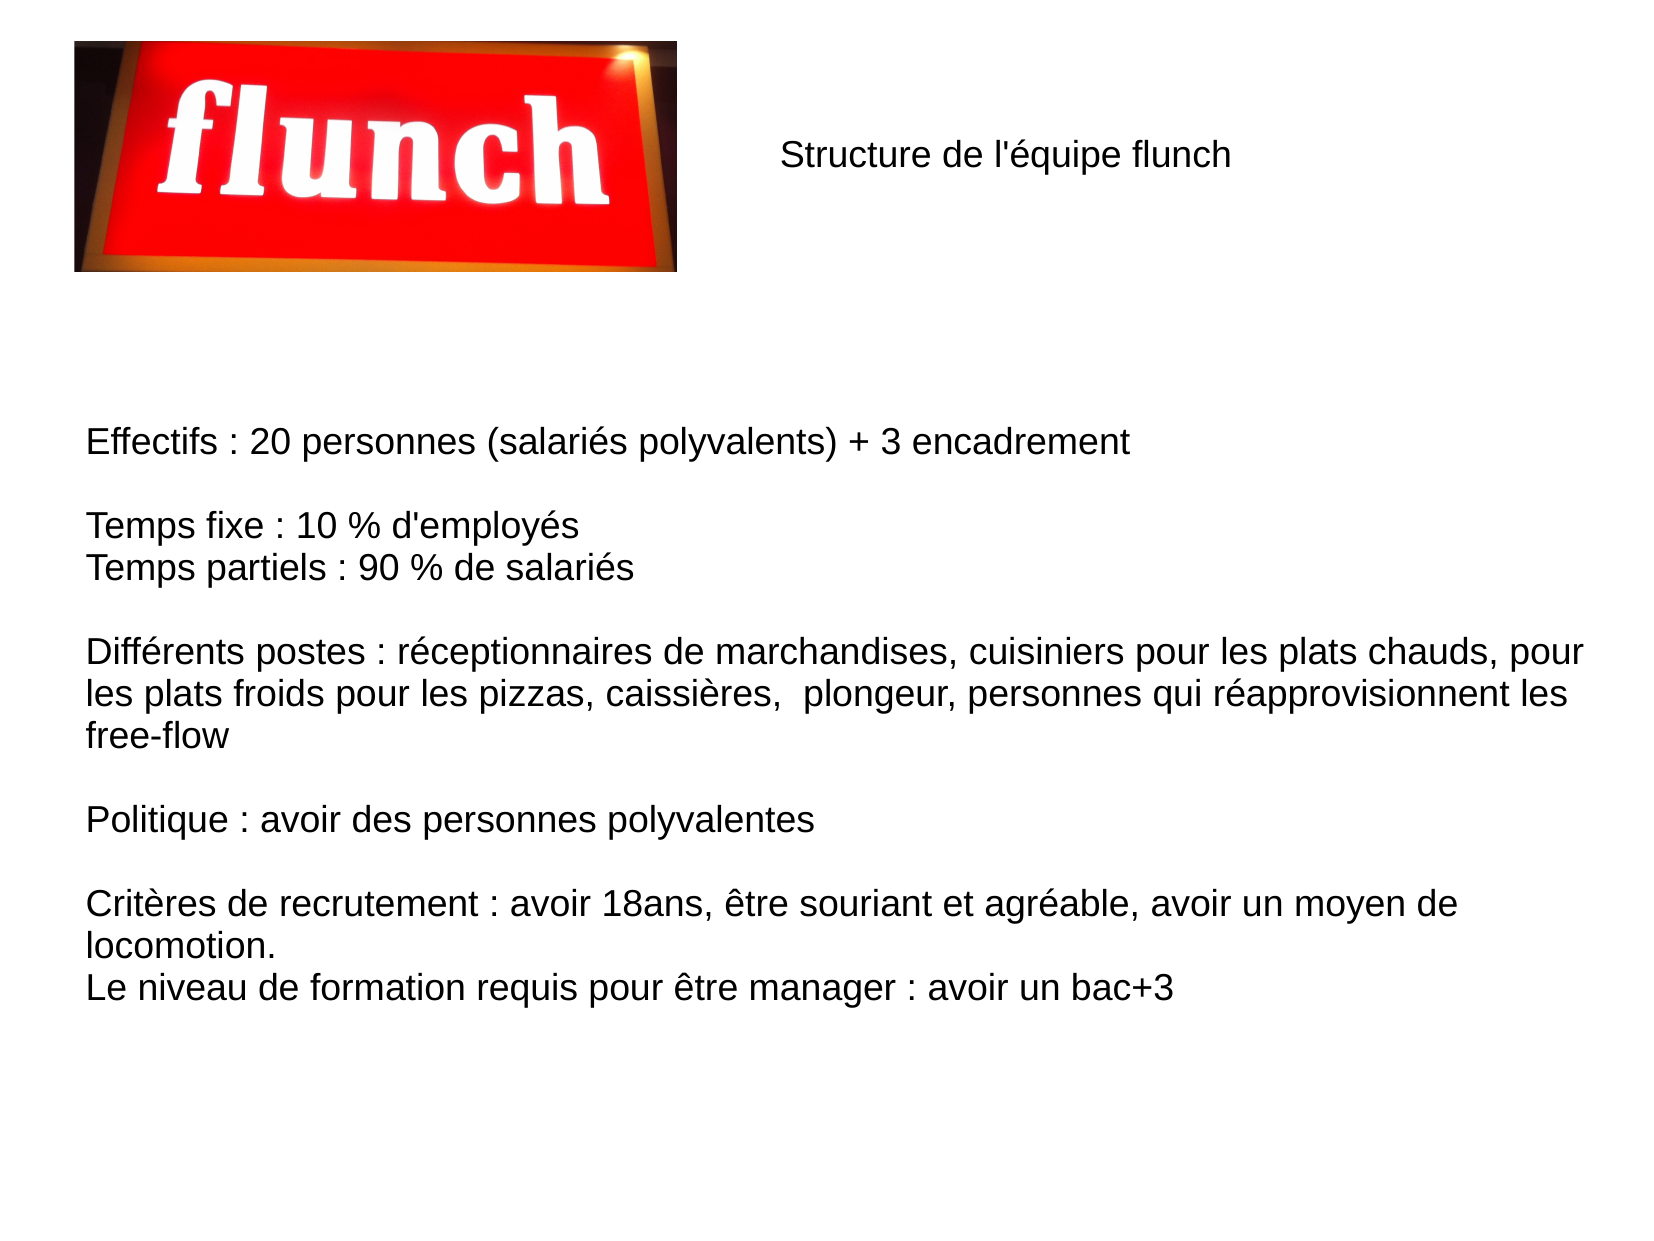

Structure de l'équipe flunch
Effectifs : 20 personnes (salariés polyvalents) + 3 encadrement
Temps fixe : 10 % d'employés
Temps partiels : 90 % de salariés
Différents postes : réceptionnaires de marchandises, cuisiniers pour les plats chauds, pour les plats froids pour les pizzas, caissières, plongeur, personnes qui réapprovisionnent les free-flow
Politique : avoir des personnes polyvalentes
Critères de recrutement : avoir 18ans, être souriant et agréable, avoir un moyen de locomotion.
Le niveau de formation requis pour être manager : avoir un bac+3